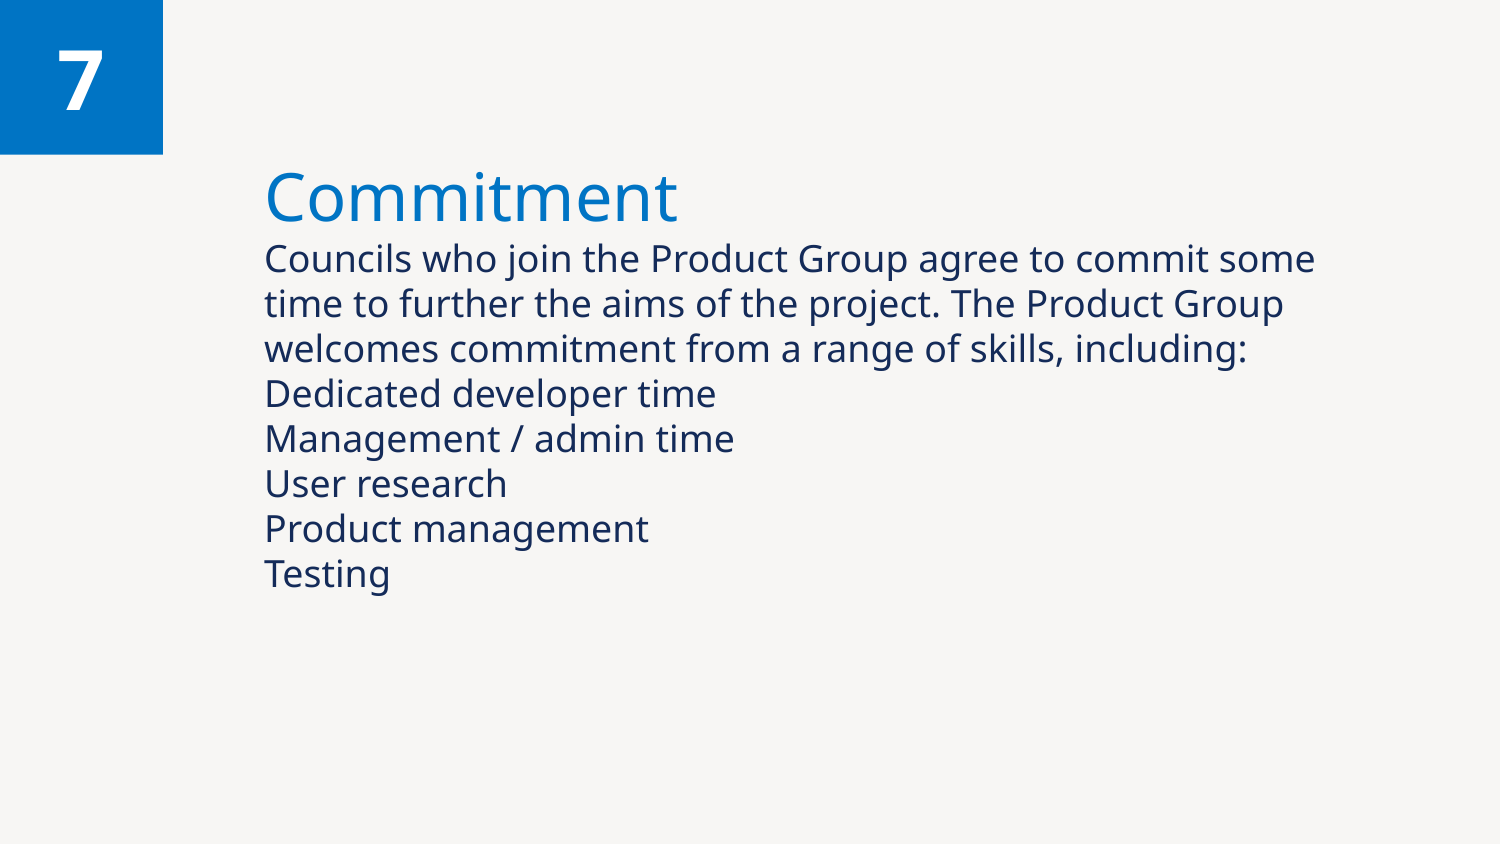

7
# Commitment Councils who join the Product Group agree to commit some time to further the aims of the project. The Product Group welcomes commitment from a range of skills, including: Dedicated developer time Management / admin time User research Product management Testing